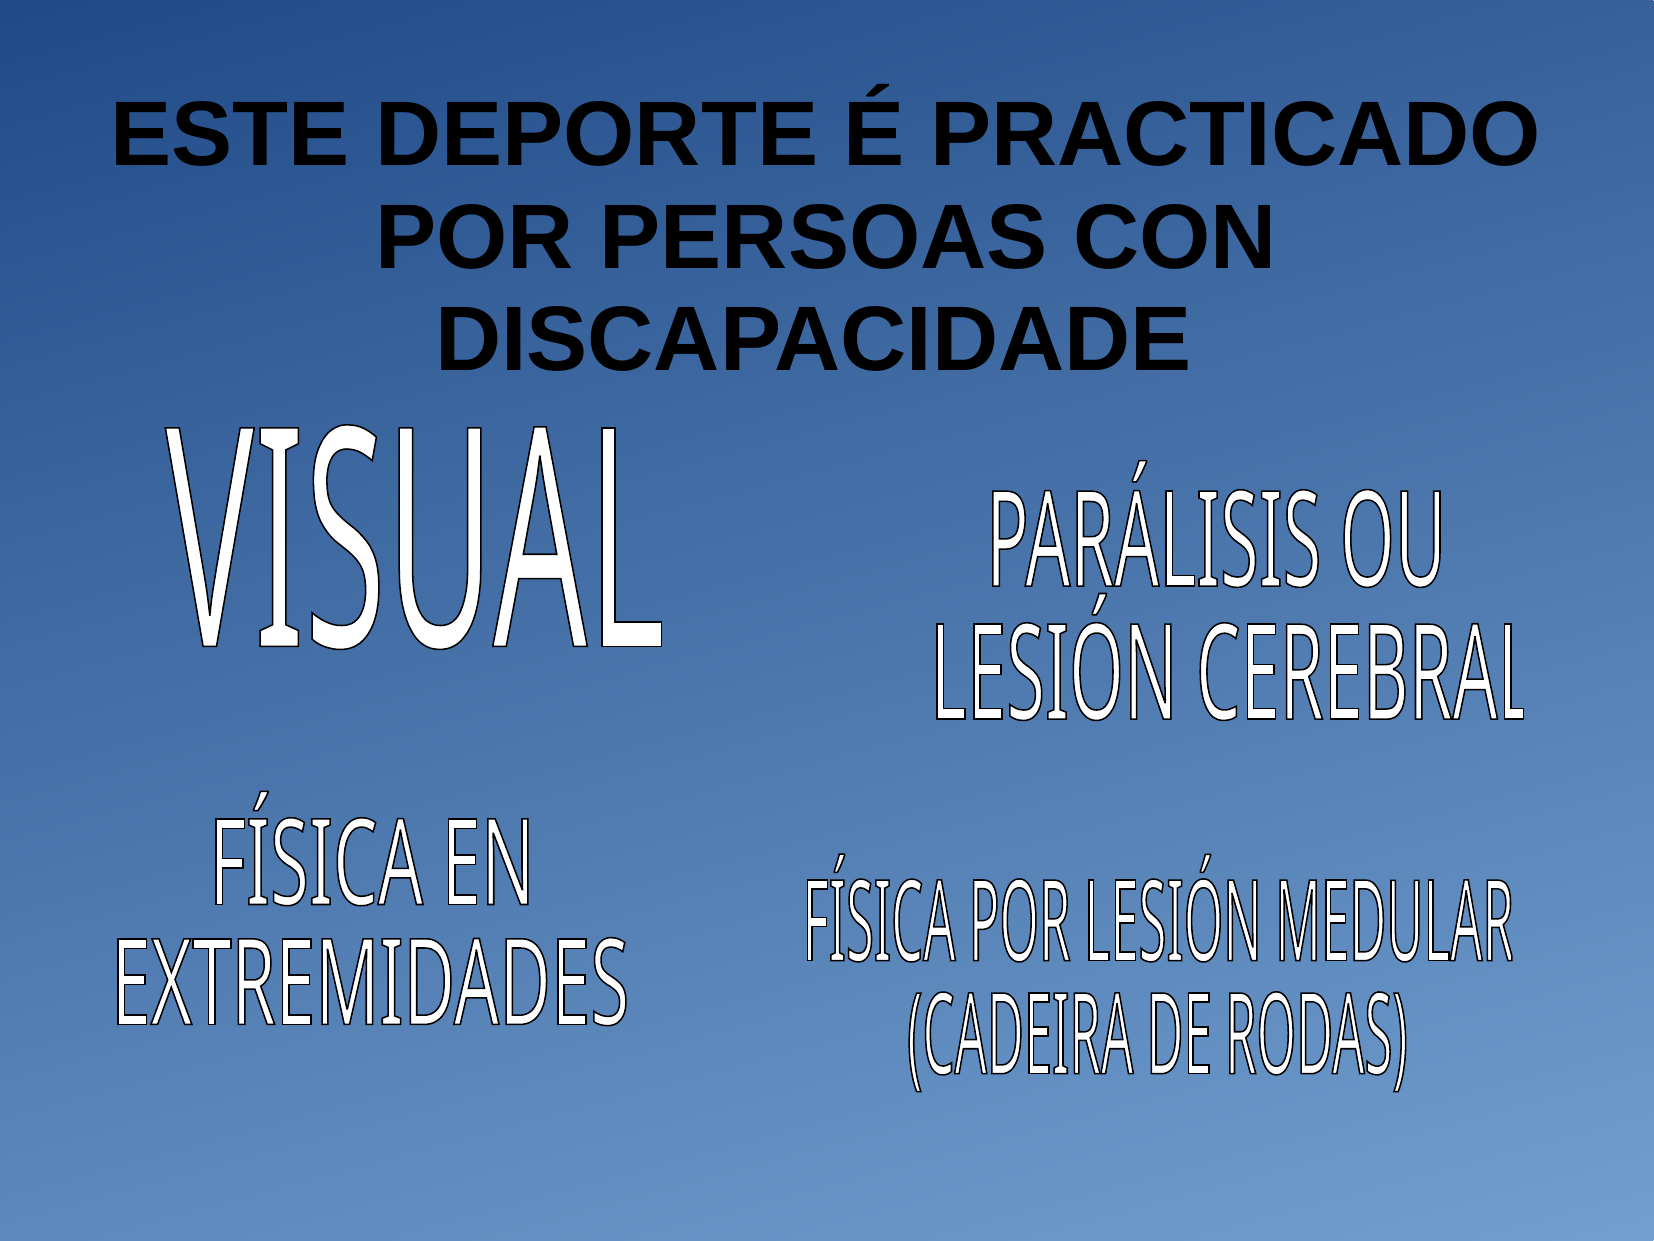

# ESTE DEPORTE É PRACTICADO POR PERSOAS CON DISCAPACIDADE
VISUAL
PARÁLISIS OU
 LESIÓN CEREBRAL
FÍSICA EN
EXTREMIDADES
FÍSICA POR LESIÓN MEDULAR
(CADEIRA DE RODAS)